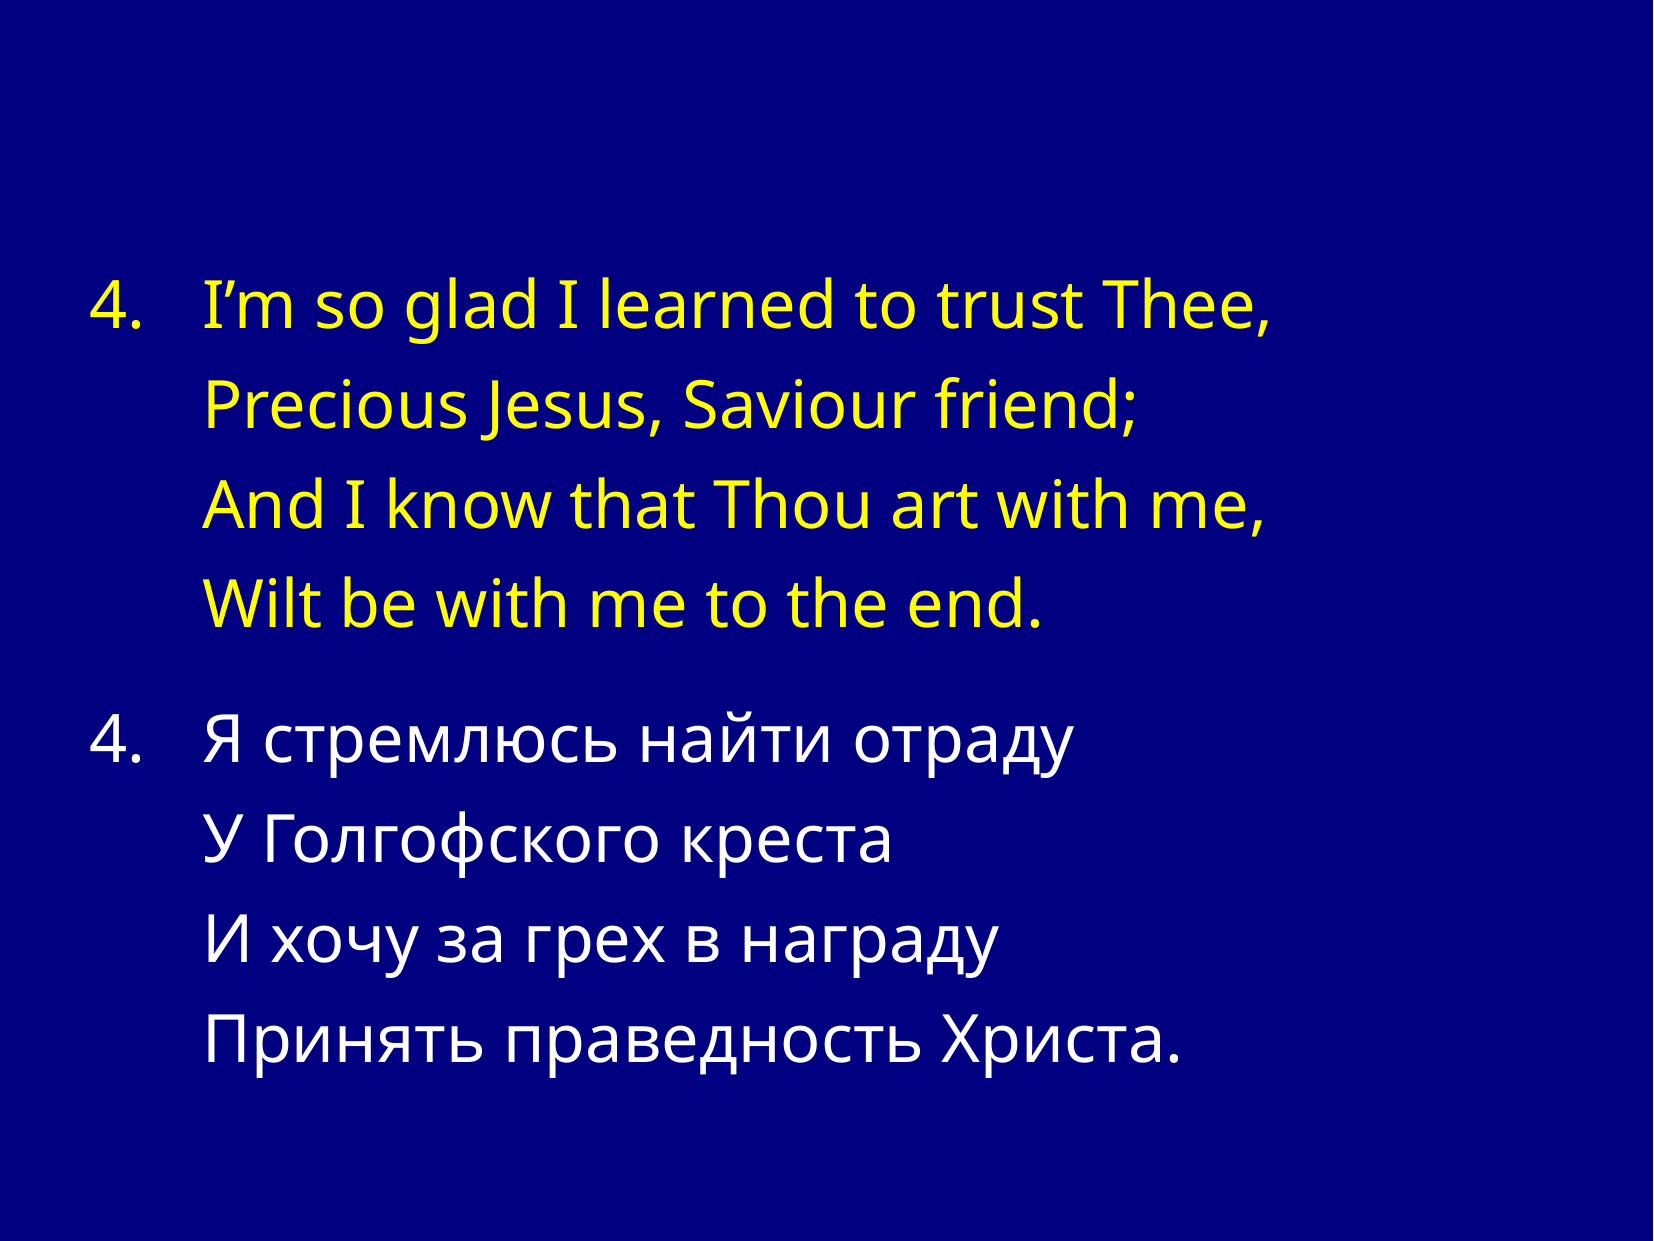

4.	I’m so glad I learned to trust Thee,
	Precious Jesus, Saviour friend;
	And I know that Thou art with me,
	Wilt be with me to the end.
4.	Я стремлюсь найти отраду
	У Голгофского креста
	И хочу за грех в награду
	Принять праведность Христа.